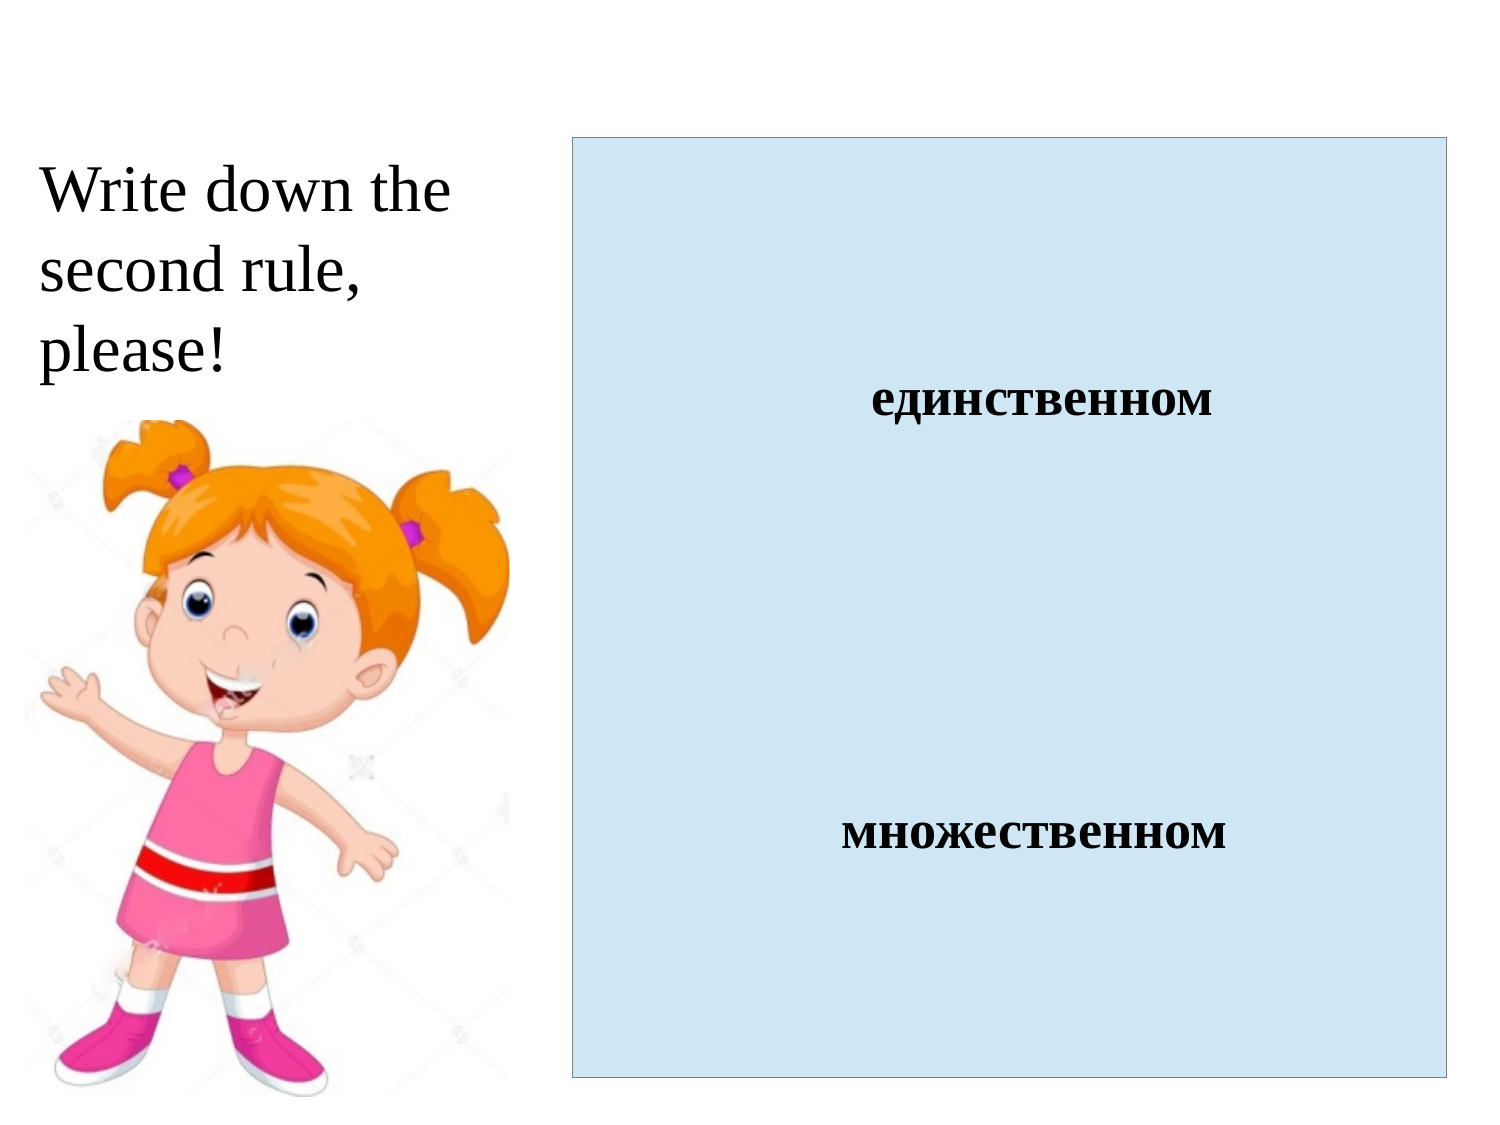

Write down the second rule, please!
единственном
множественном